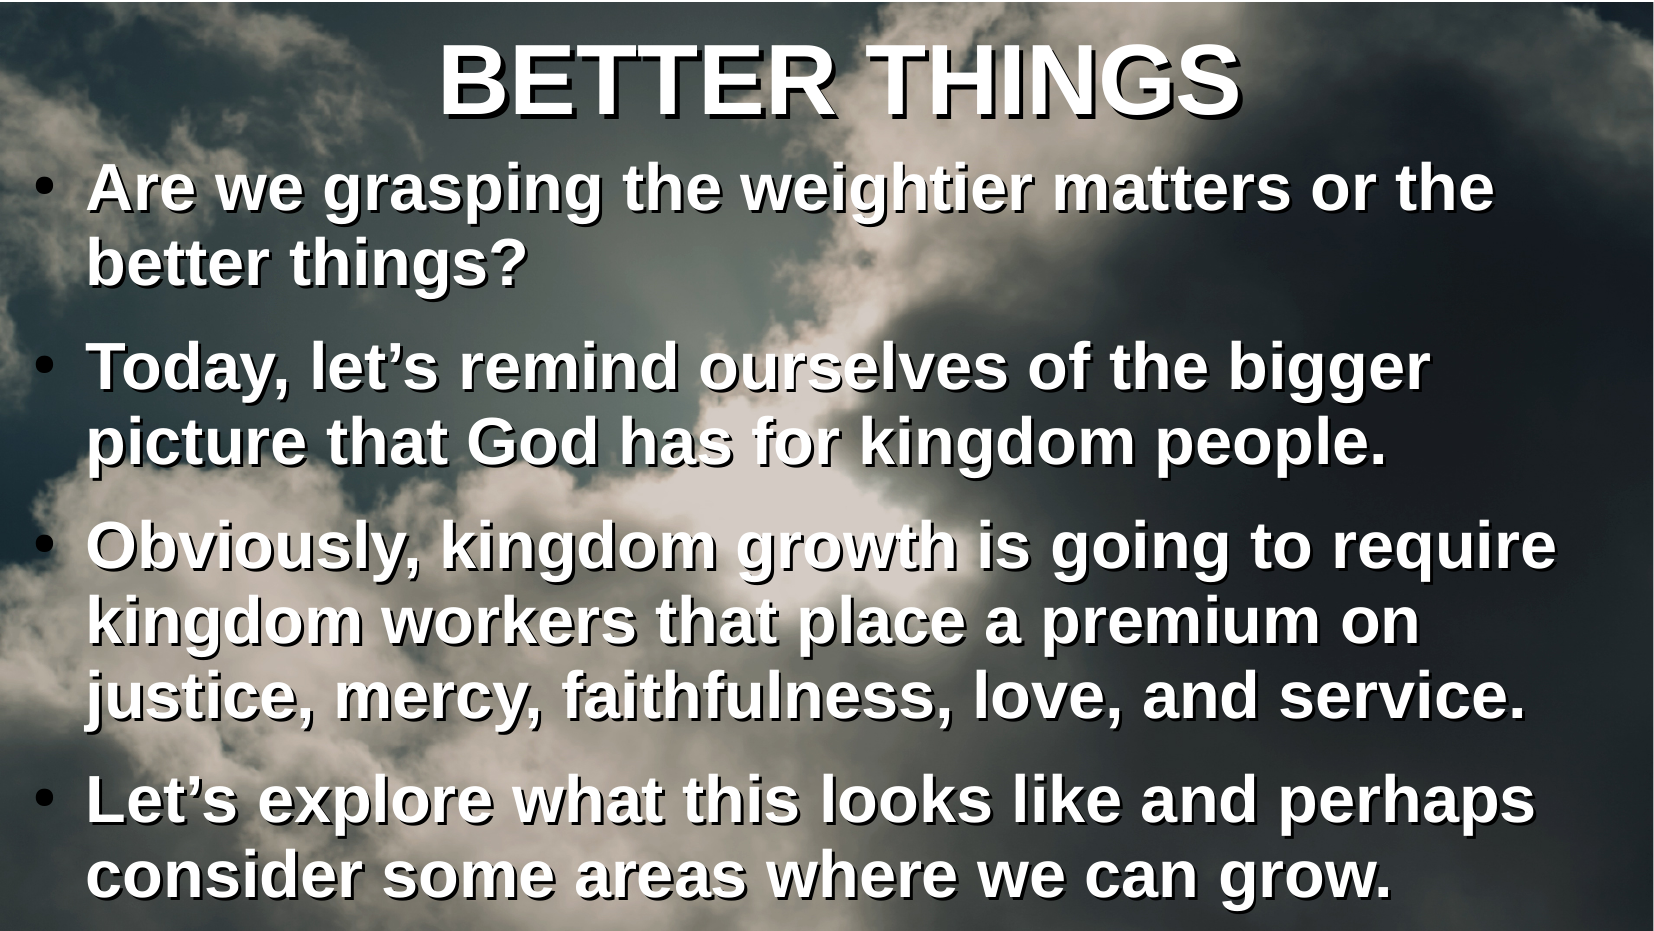

# BETTER THINGS
Are we grasping the weightier matters or the better things?
Today, let’s remind ourselves of the bigger picture that God has for kingdom people.
Obviously, kingdom growth is going to require kingdom workers that place a premium on justice, mercy, faithfulness, love, and service.
Let’s explore what this looks like and perhaps consider some areas where we can grow.